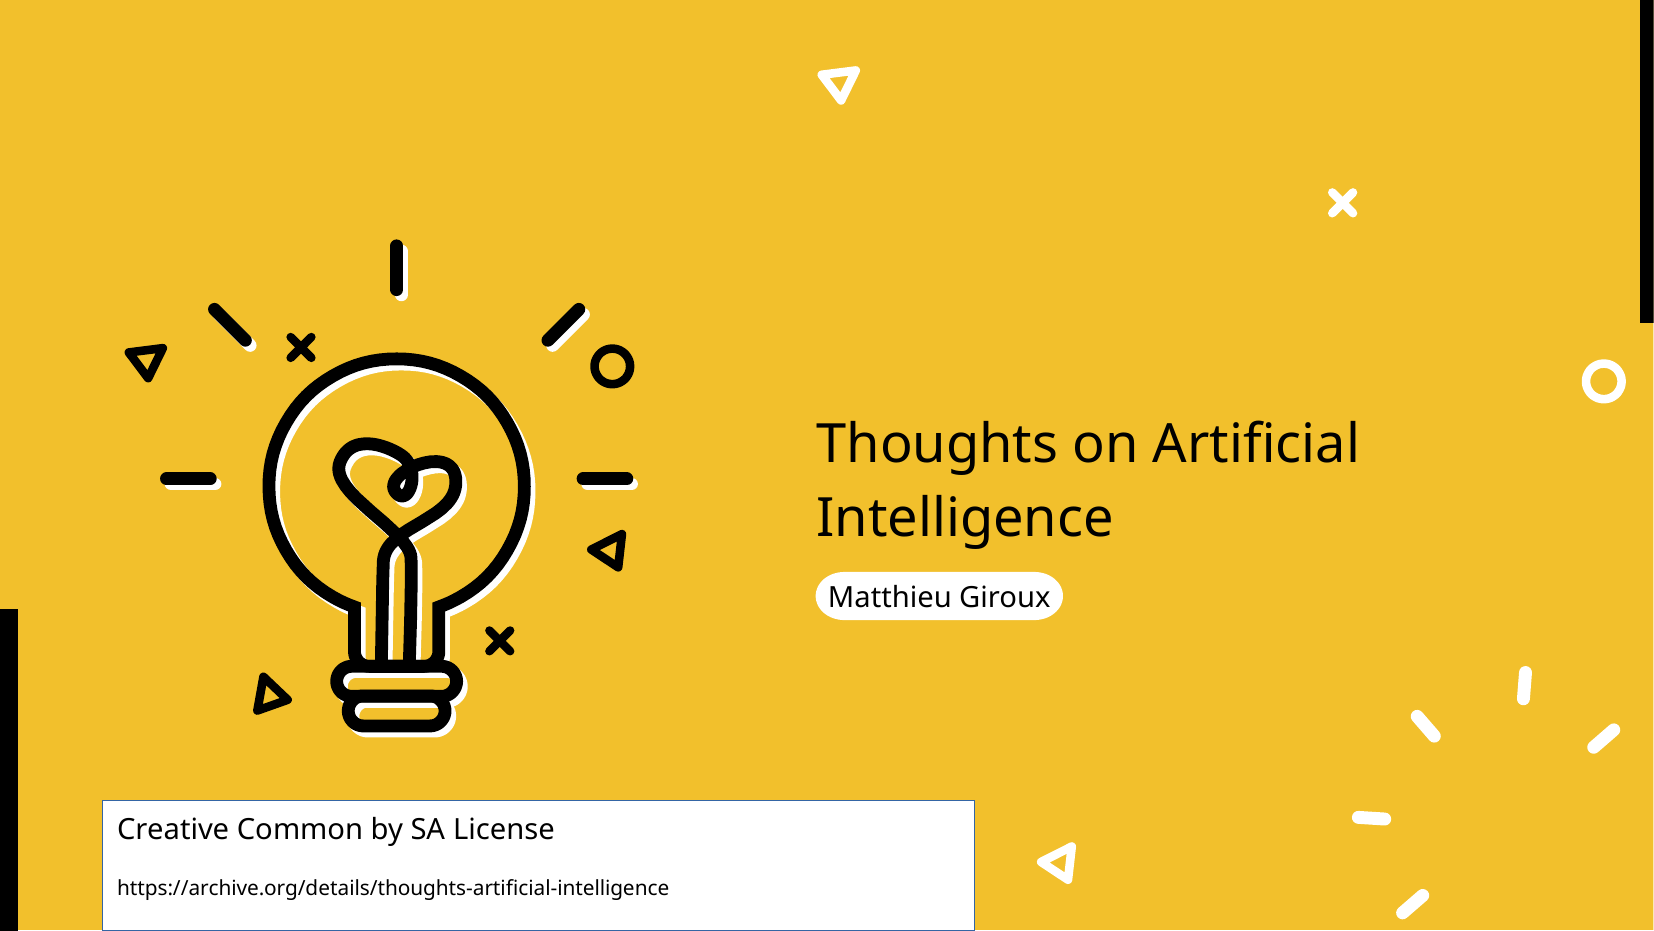

# Thoughts on Artificial Intelligence
Matthieu Giroux
Creative Common by SA License
https://archive.org/details/thoughts-artificial-intelligence